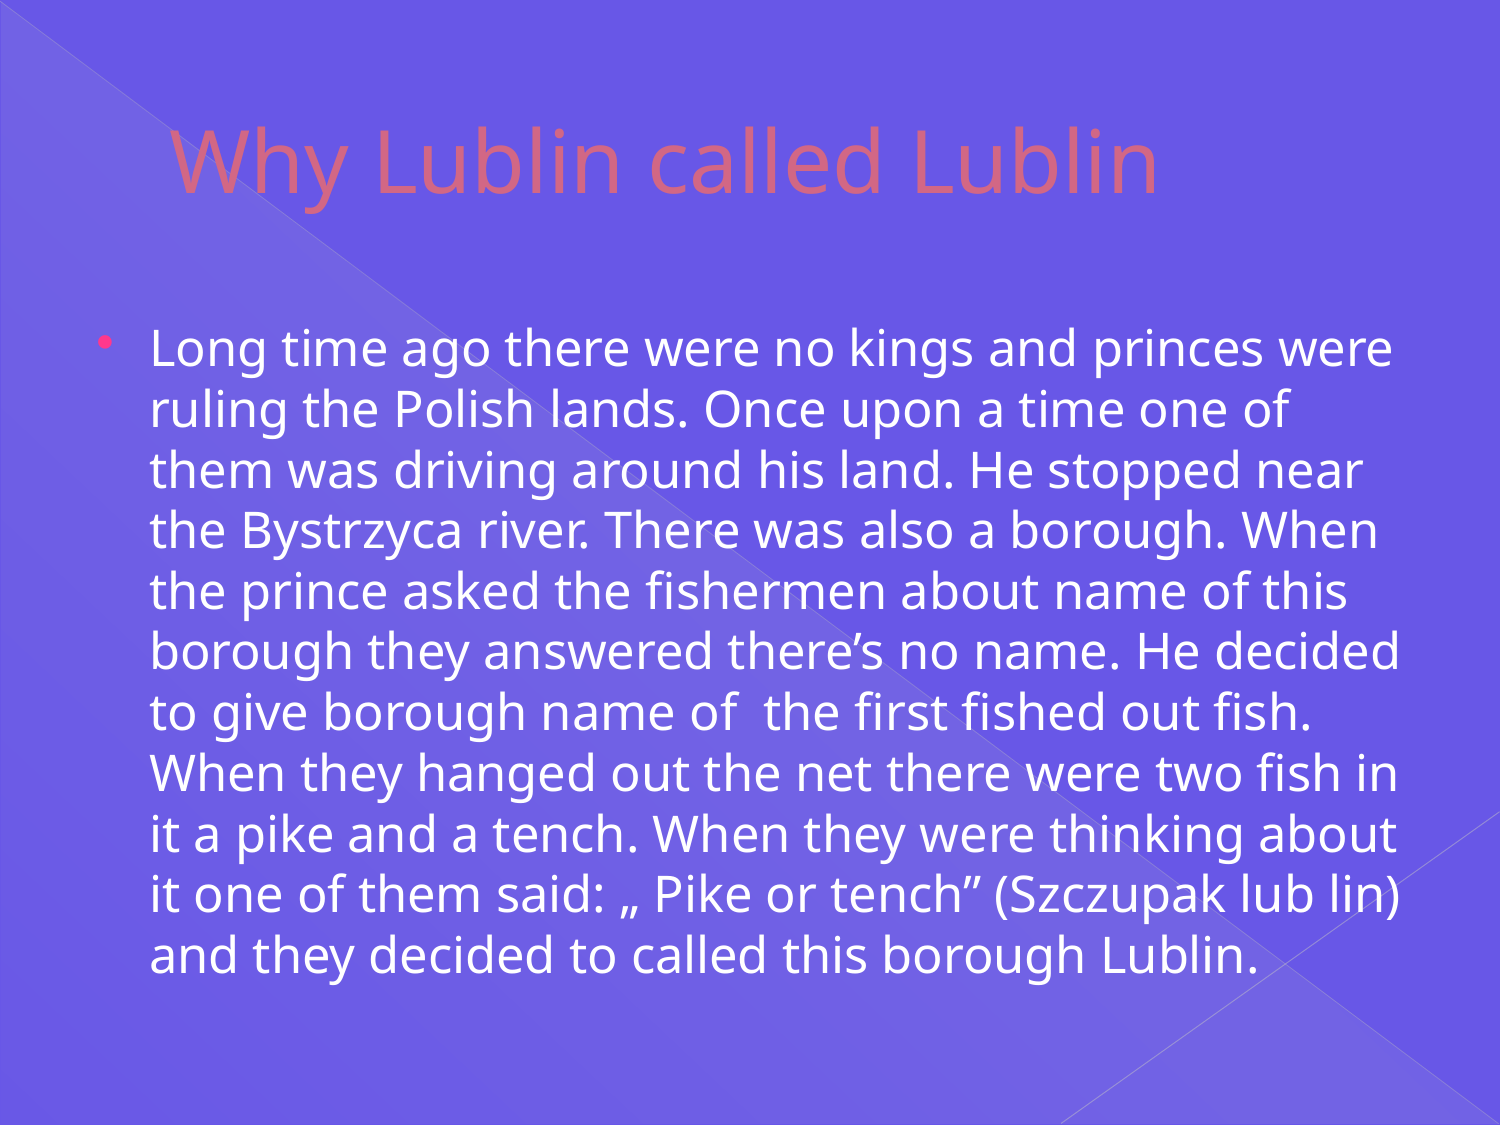

# Why Lublin called Lublin
Long time ago there were no kings and princes were ruling the Polish lands. Once upon a time one of them was driving around his land. He stopped near the Bystrzyca river. There was also a borough. When the prince asked the fishermen about name of this borough they answered there’s no name. He decided to give borough name of the first fished out fish. When they hanged out the net there were two fish in it a pike and a tench. When they were thinking about it one of them said: „ Pike or tench” (Szczupak lub lin) and they decided to called this borough Lublin.